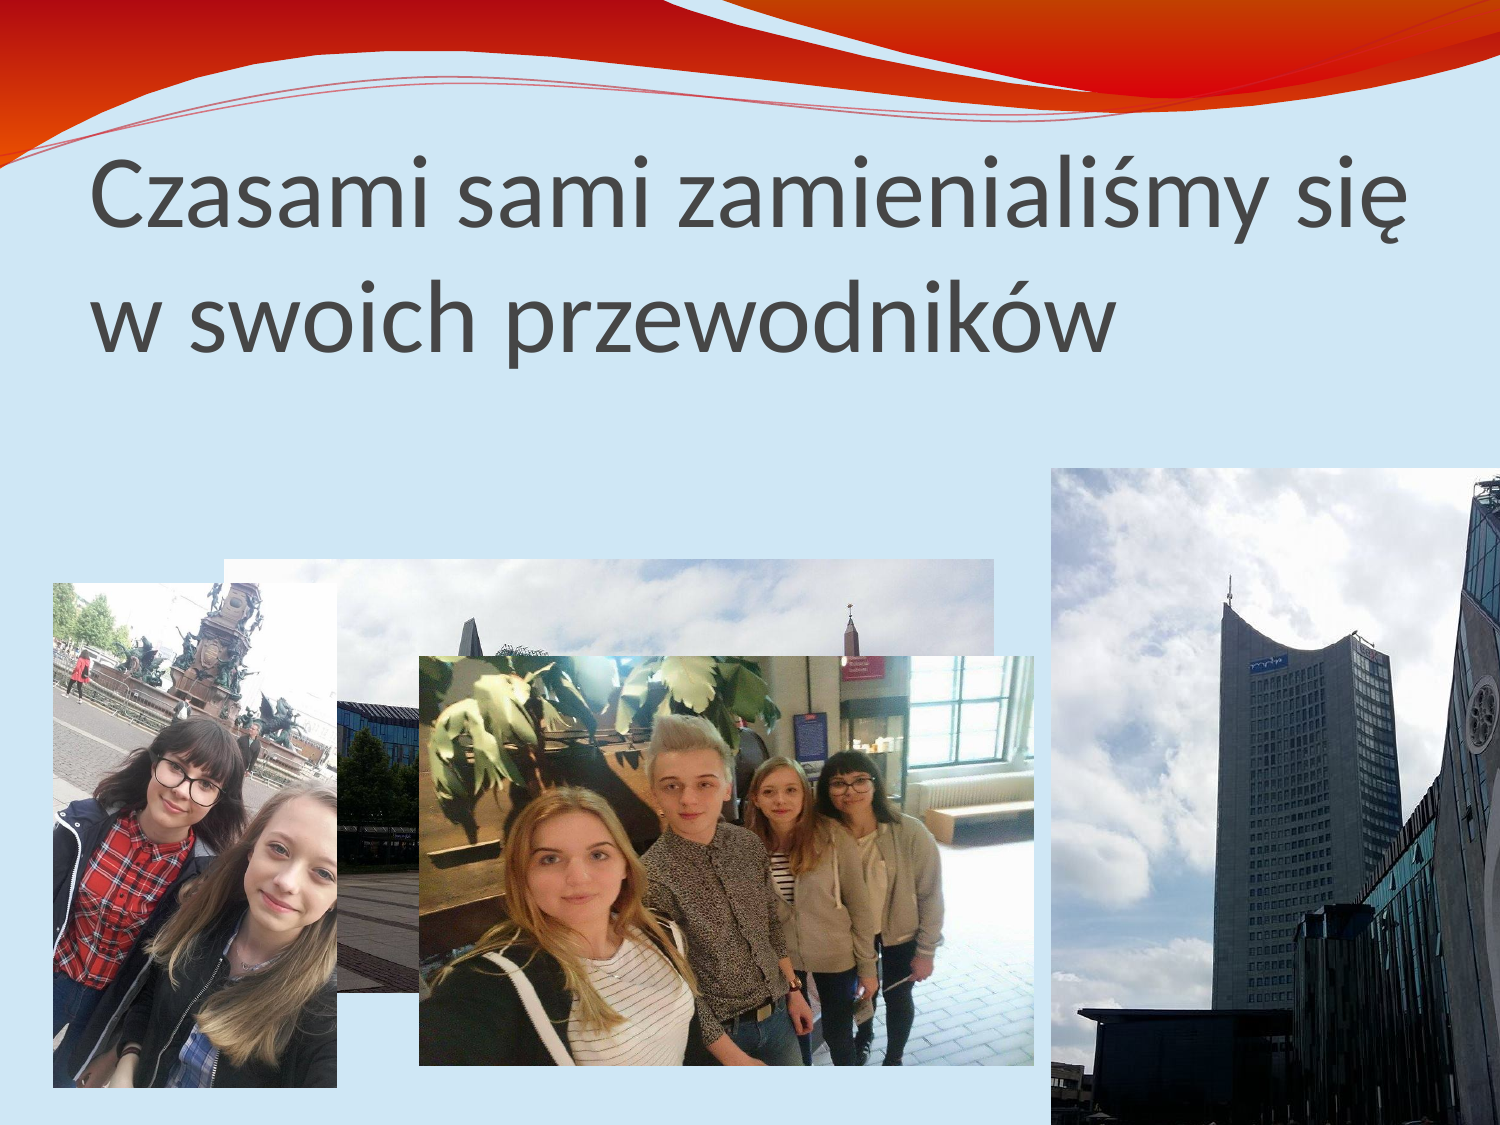

# Czasami sami zamienialiśmy się w swoich przewodników